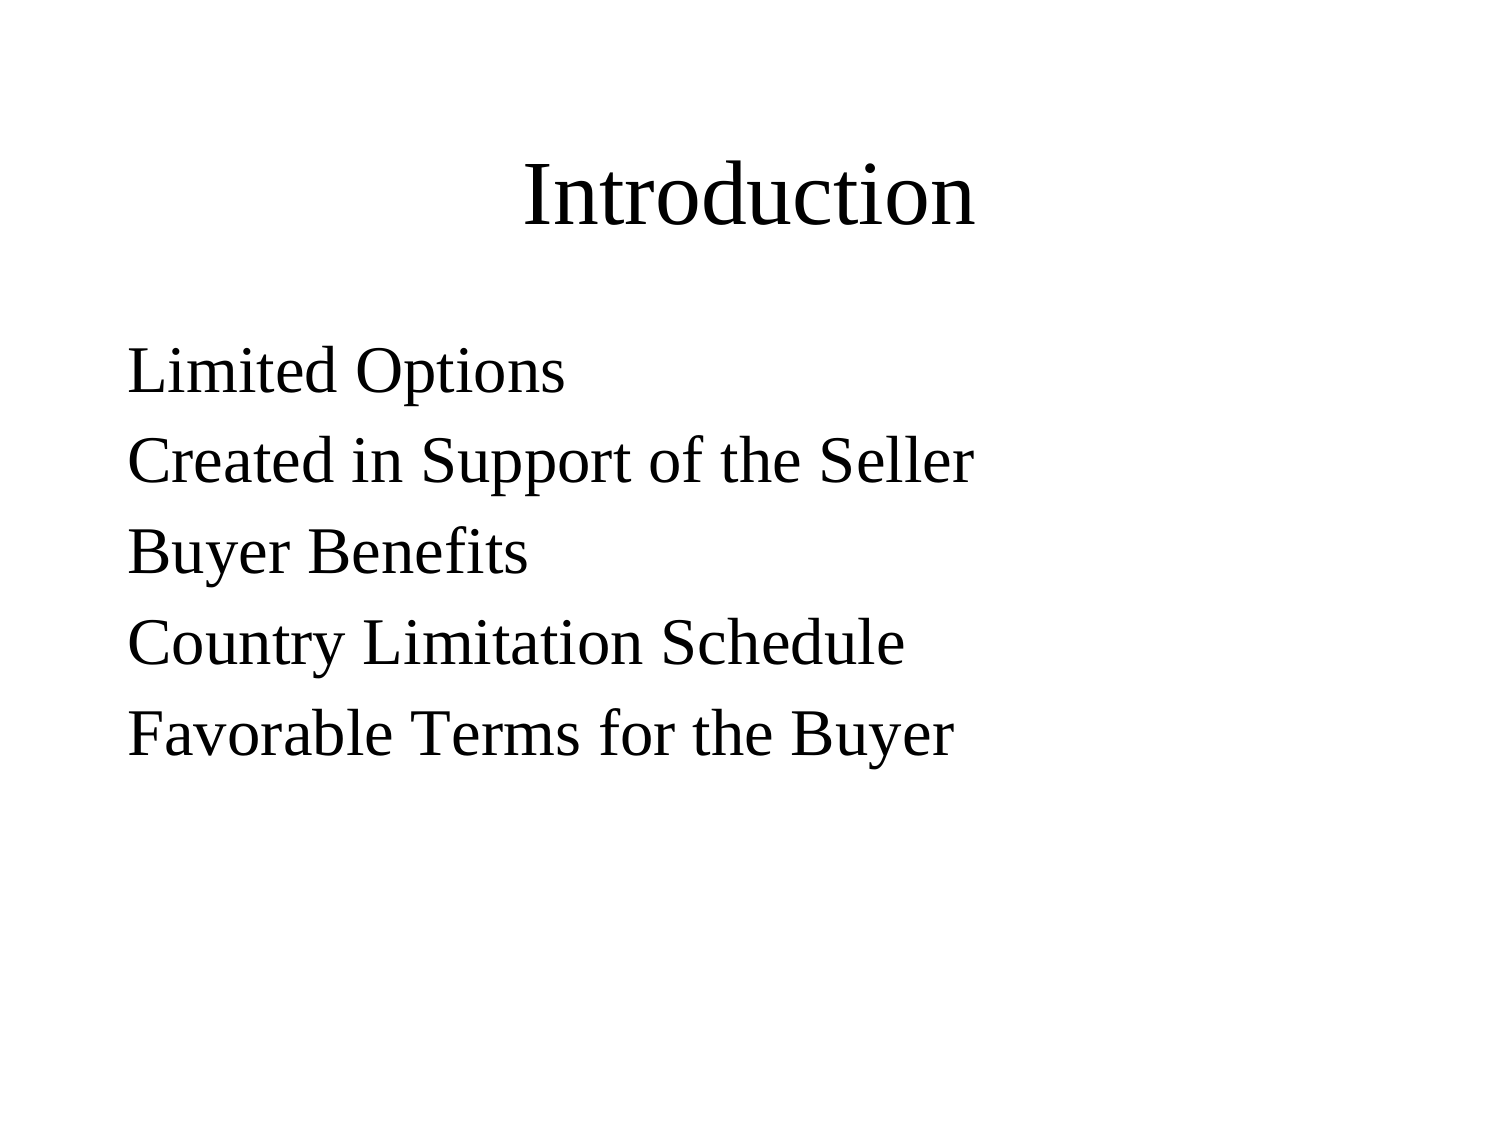

# Introduction
Limited Options
Created in Support of the Seller
Buyer Benefits
Country Limitation Schedule
Favorable Terms for the Buyer